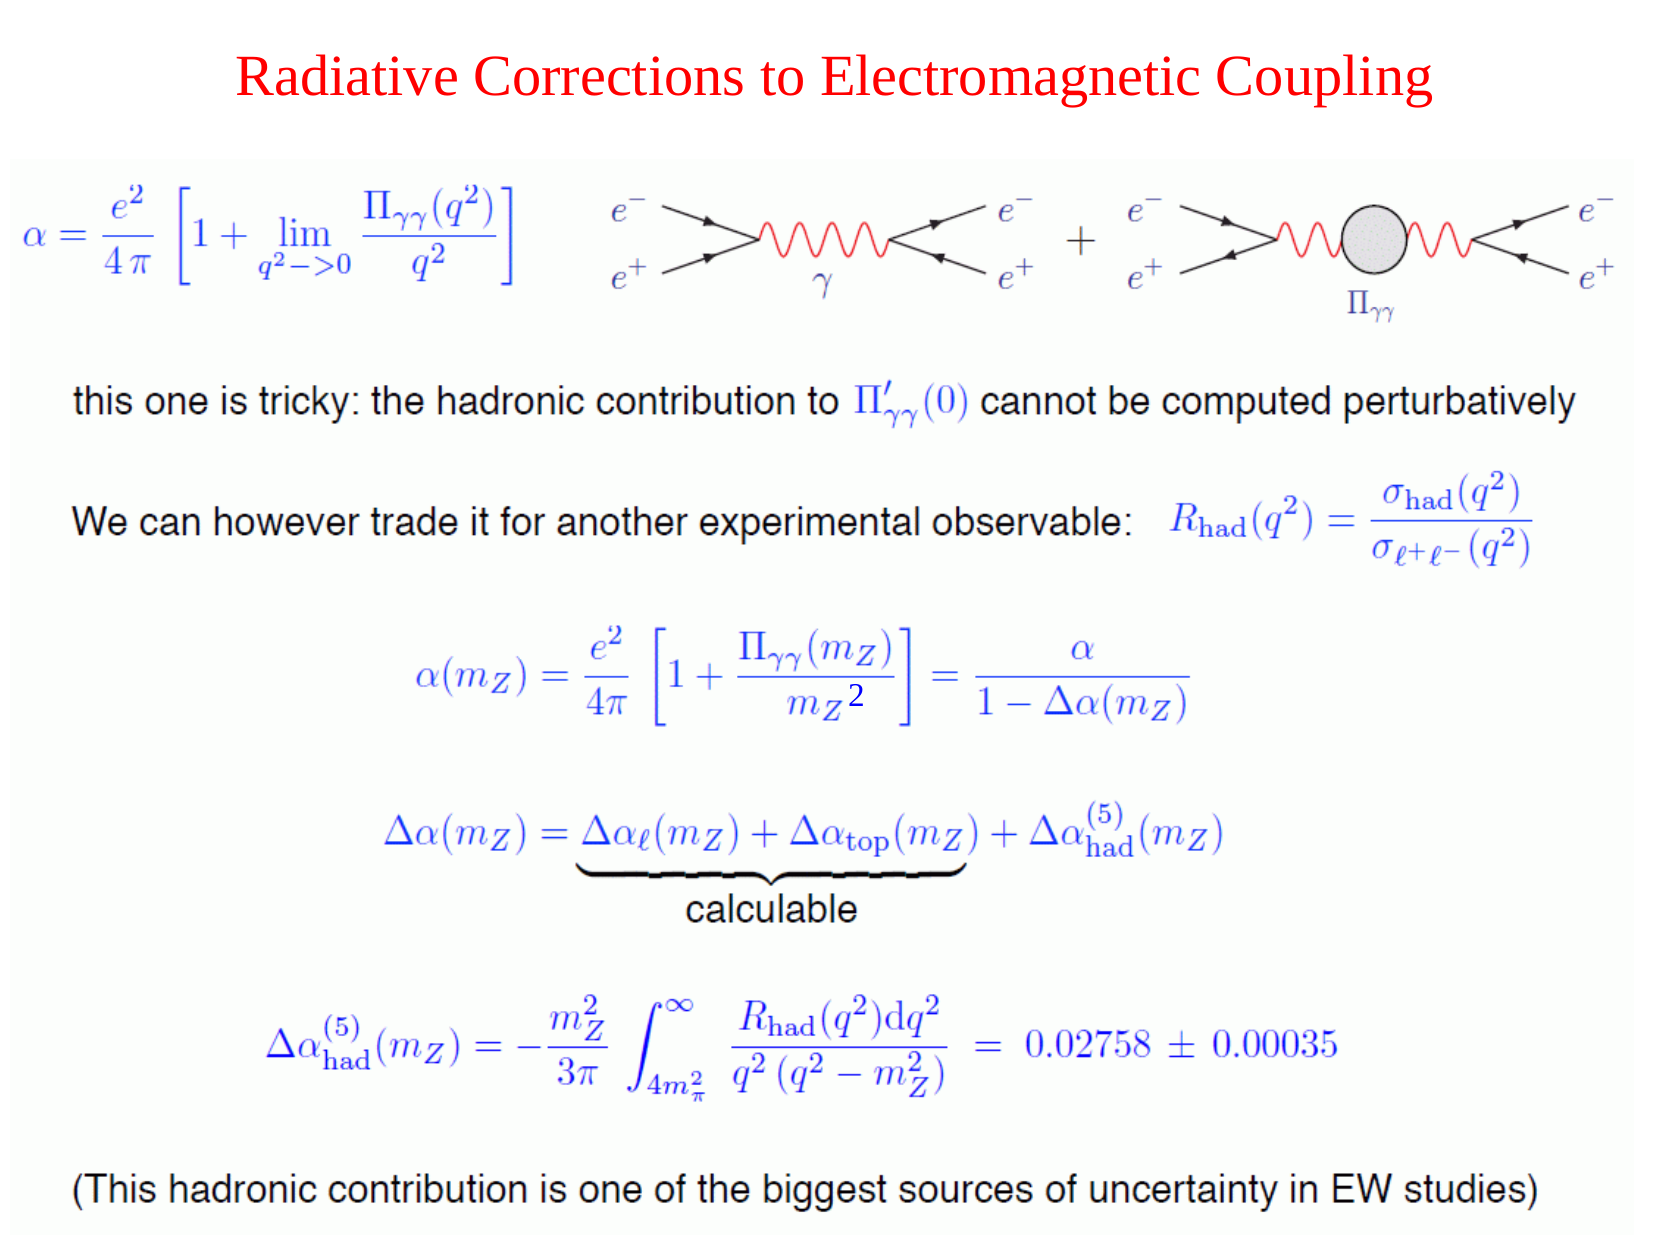

# Radiative Corrections to Electromagnetic Coupling
2